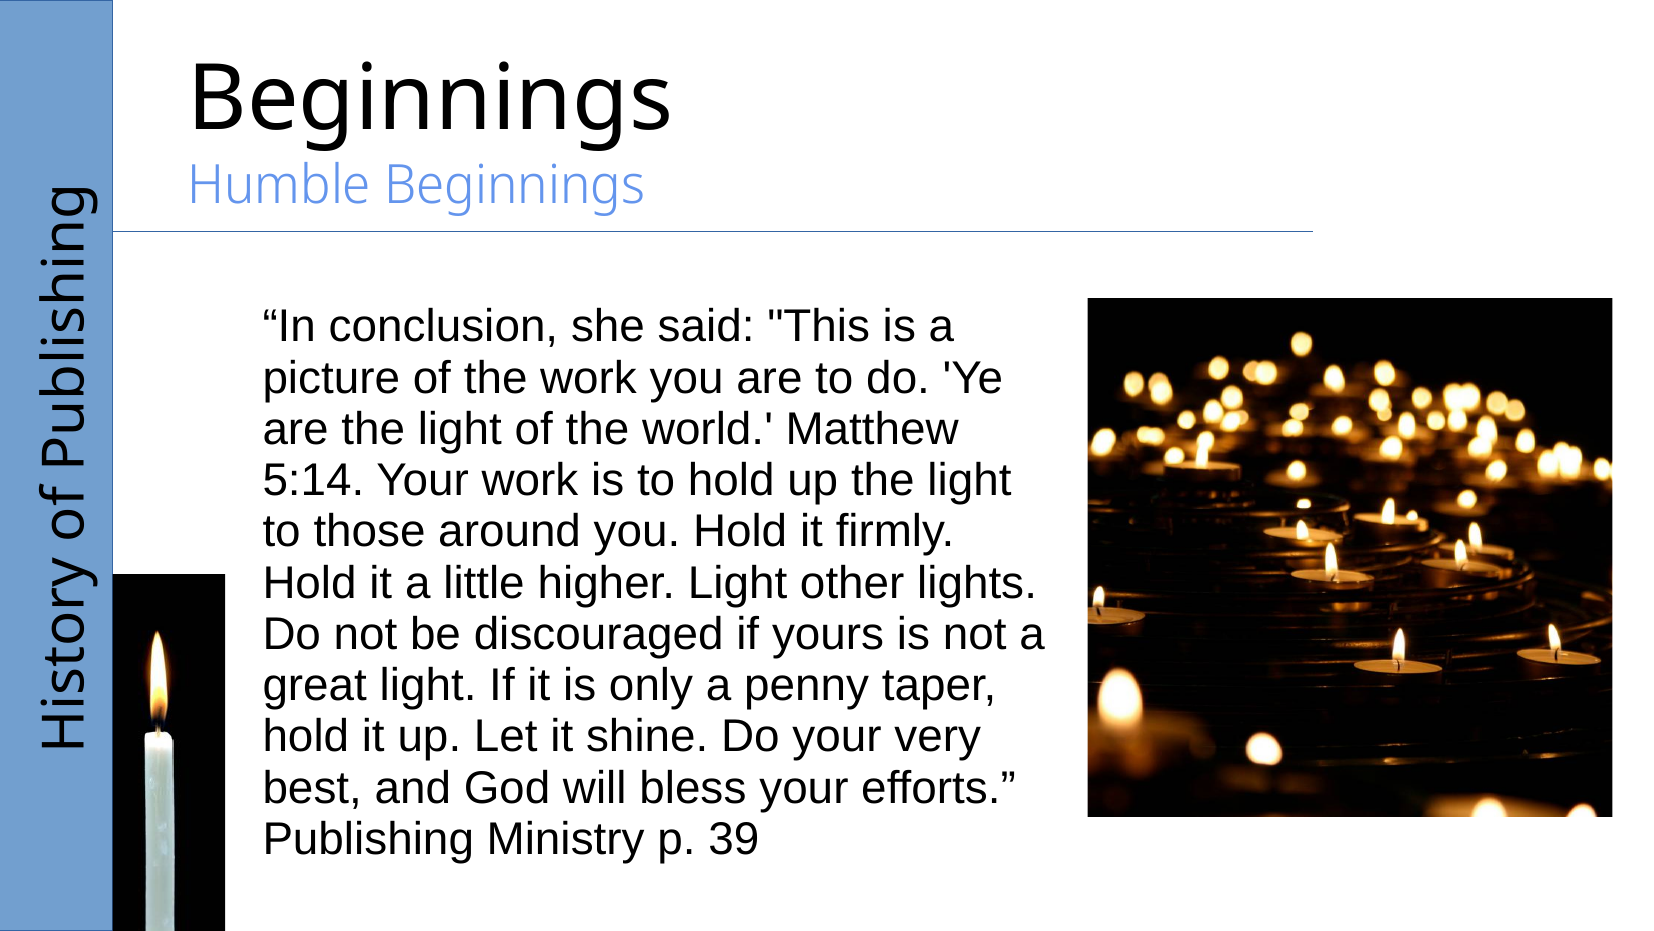

# Beginnings
Humble Beginnings
“In conclusion, she said: "This is a picture of the work you are to do. 'Ye are the light of the world.' Matthew 5:14. Your work is to hold up the light to those around you. Hold it firmly. Hold it a little higher. Light other lights. Do not be discouraged if yours is not a great light. If it is only a penny taper, hold it up. Let it shine. Do your very best, and God will bless your efforts.” Publishing Ministry p. 39
History of Publishing